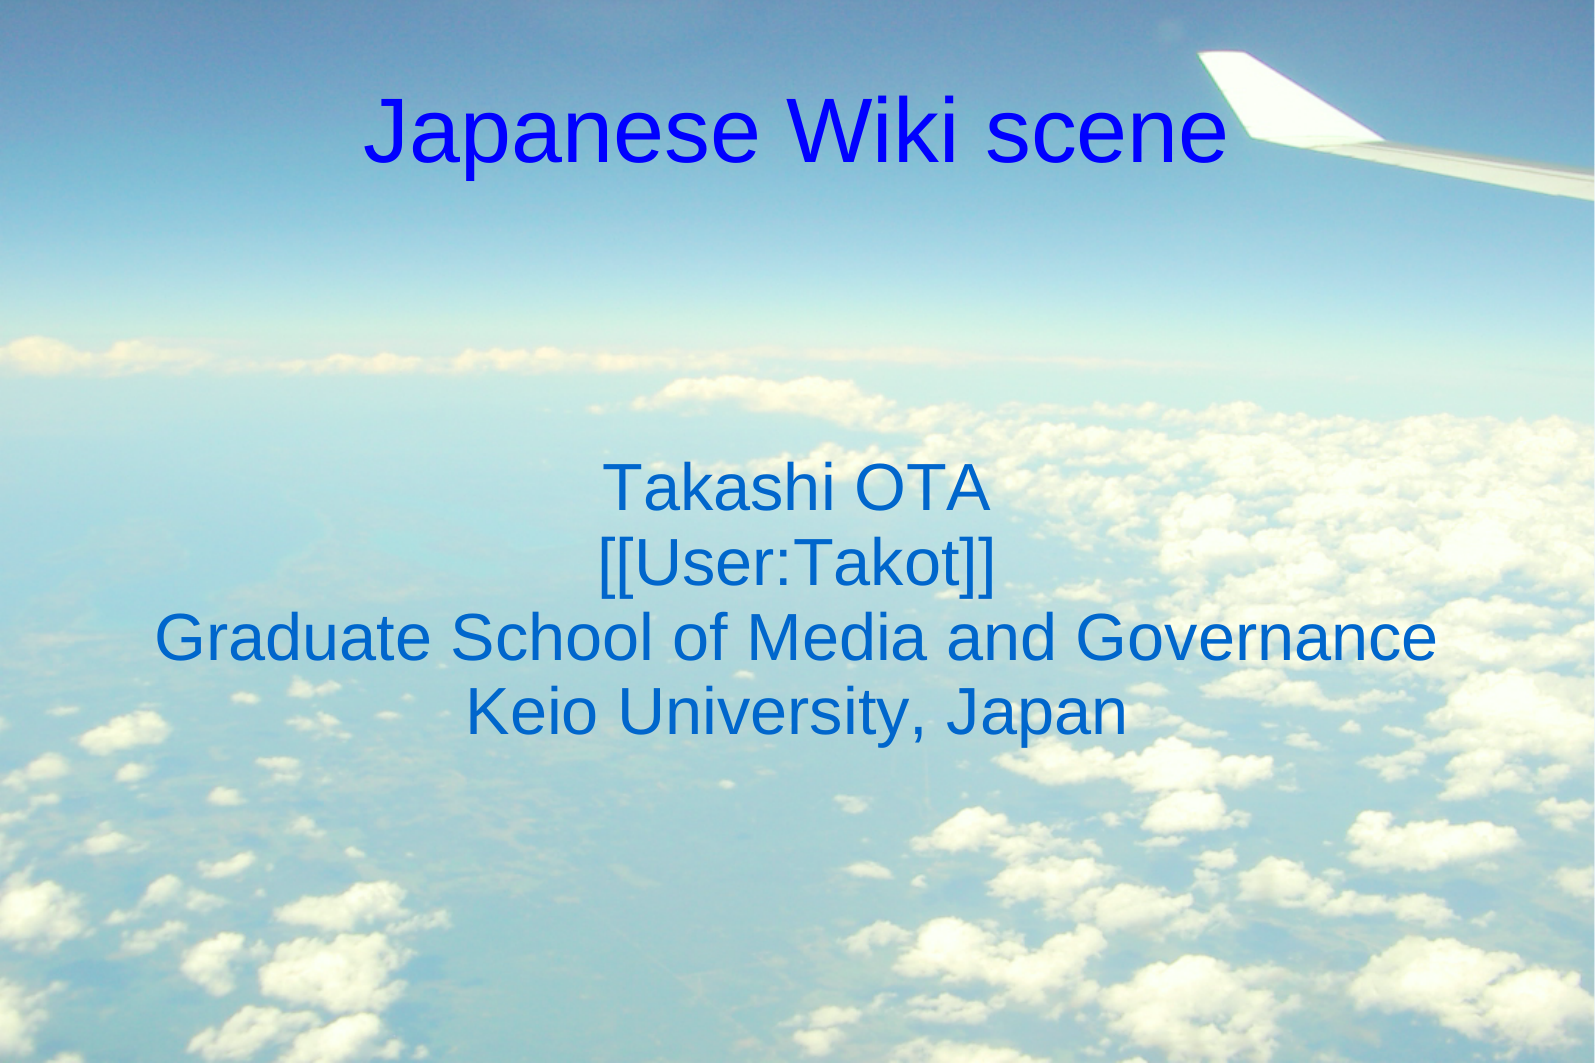

# Japanese Wiki scene
Takashi OTA
[[User:Takot]]
Graduate School of Media and Governance
Keio University, Japan